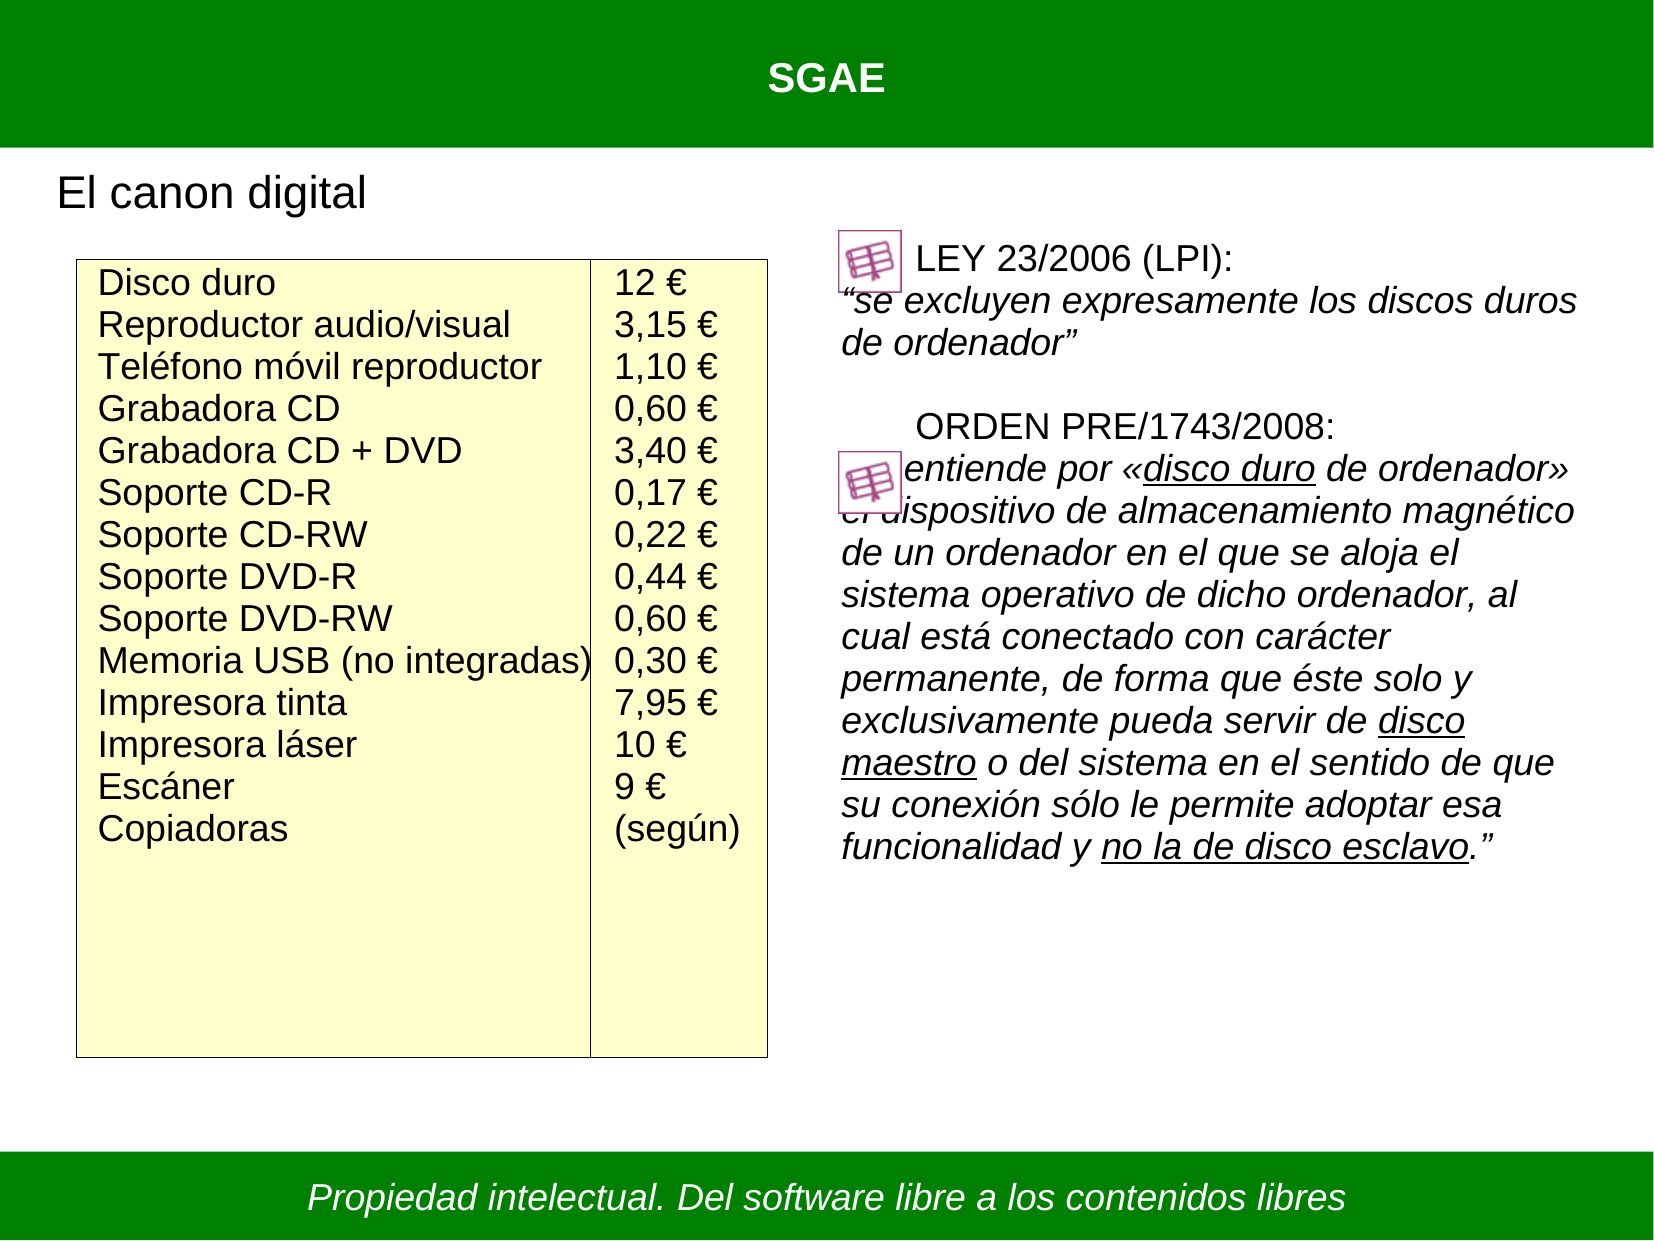

SGAE
El canon digital
	LEY 23/2006 (LPI):
“se excluyen expresamente los discos duros de ordenador”
	ORDEN PRE/1743/2008:
“se entiende por «disco duro de ordenador» el dispositivo de almacenamiento magnético de un ordenador en el que se aloja el sistema operativo de dicho ordenador, al cual está conectado con carácter permanente, de forma que éste solo y exclusivamente pueda servir de disco maestro o del sistema en el sentido de que su conexión sólo le permite adoptar esa funcionalidad y no la de disco esclavo.”
Disco duro					12 €
Reproductor audio/visual		3,15 €
Teléfono móvil reproductor	1,10 €
Grabadora CD				0,60 €
Grabadora CD + DVD			3,40 €
Soporte CD-R				0,17 €
Soporte CD-RW				0,22 €
Soporte DVD-R				0,44 €
Soporte DVD-RW			0,60 €
Memoria USB (no integradas)	0,30 €
Impresora tinta				7,95 €
Impresora láser				10 €
Escáner						9 €
Copiadoras					(según)
Propiedad intelectual. Del software libre a los contenidos libres